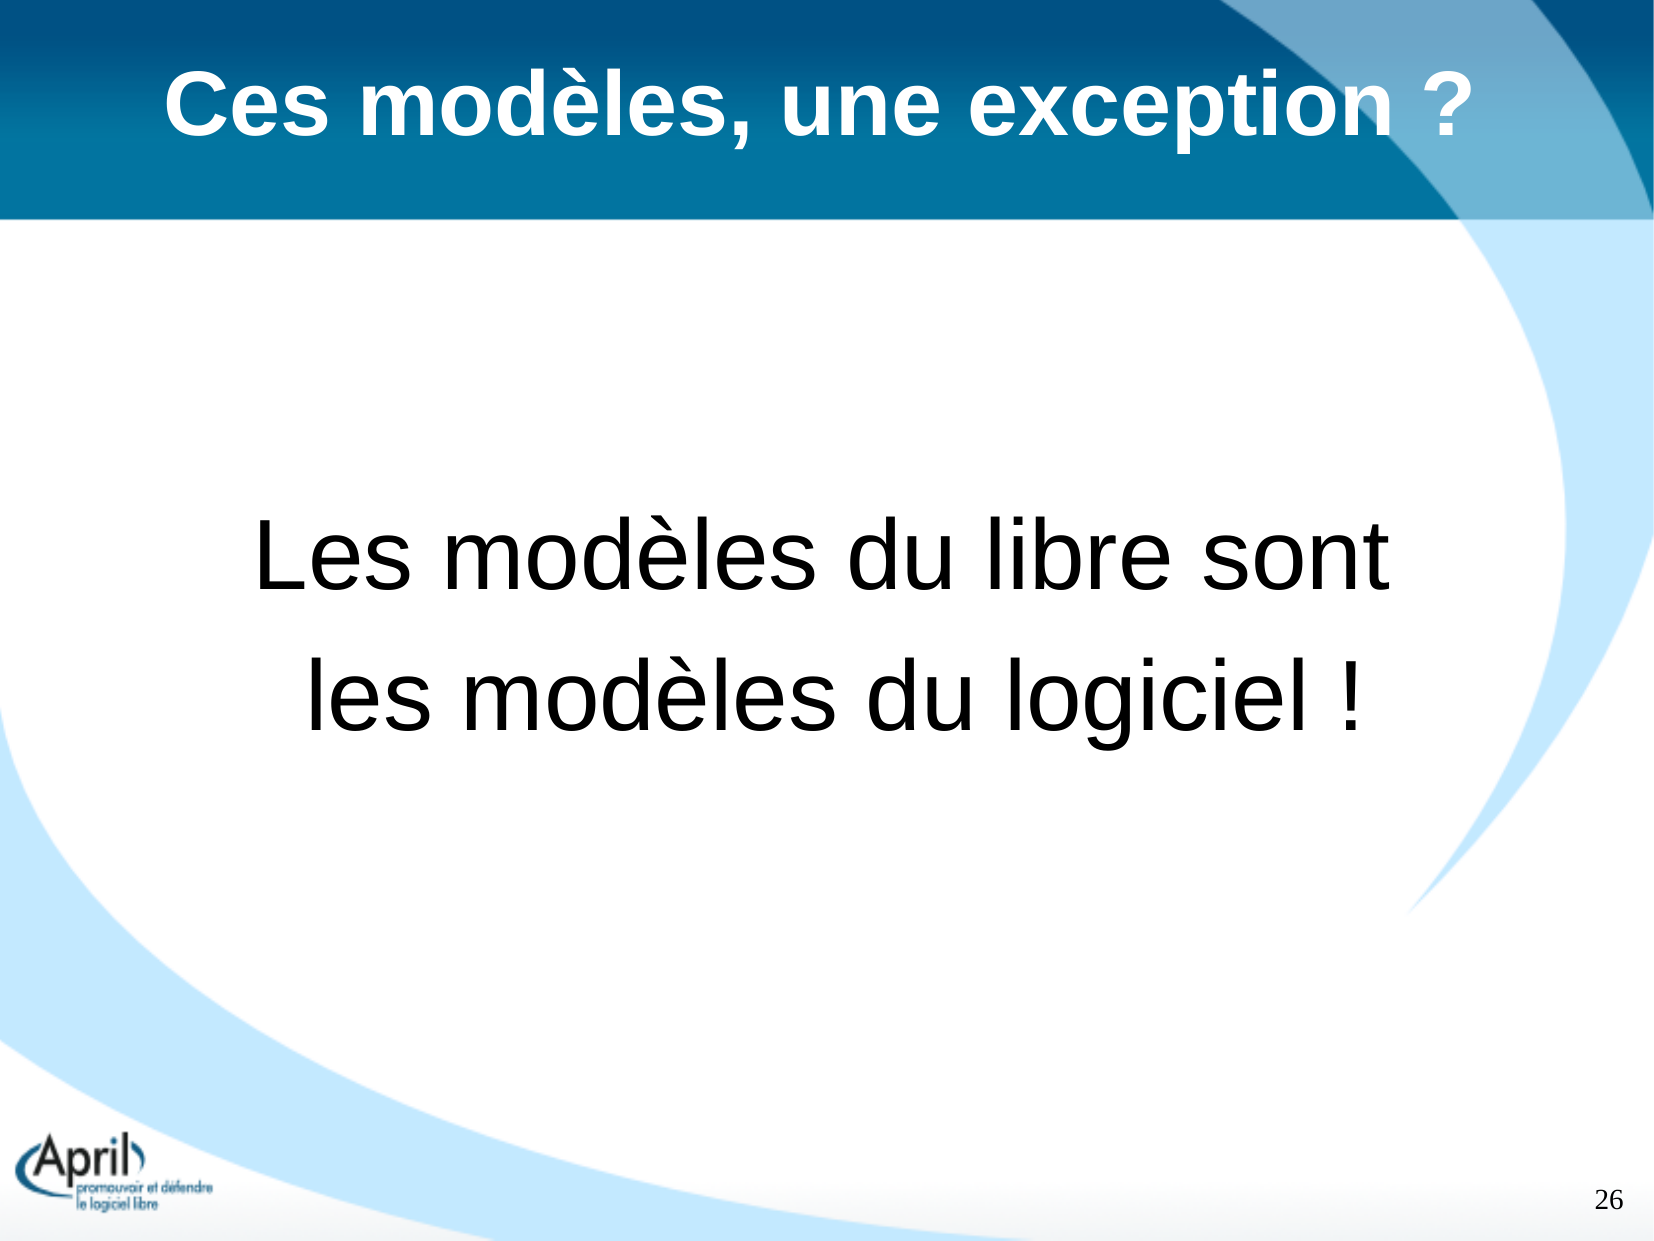

# Ces modèles, une exception ?
Les modèles du libre sont
les modèles du logiciel !
26